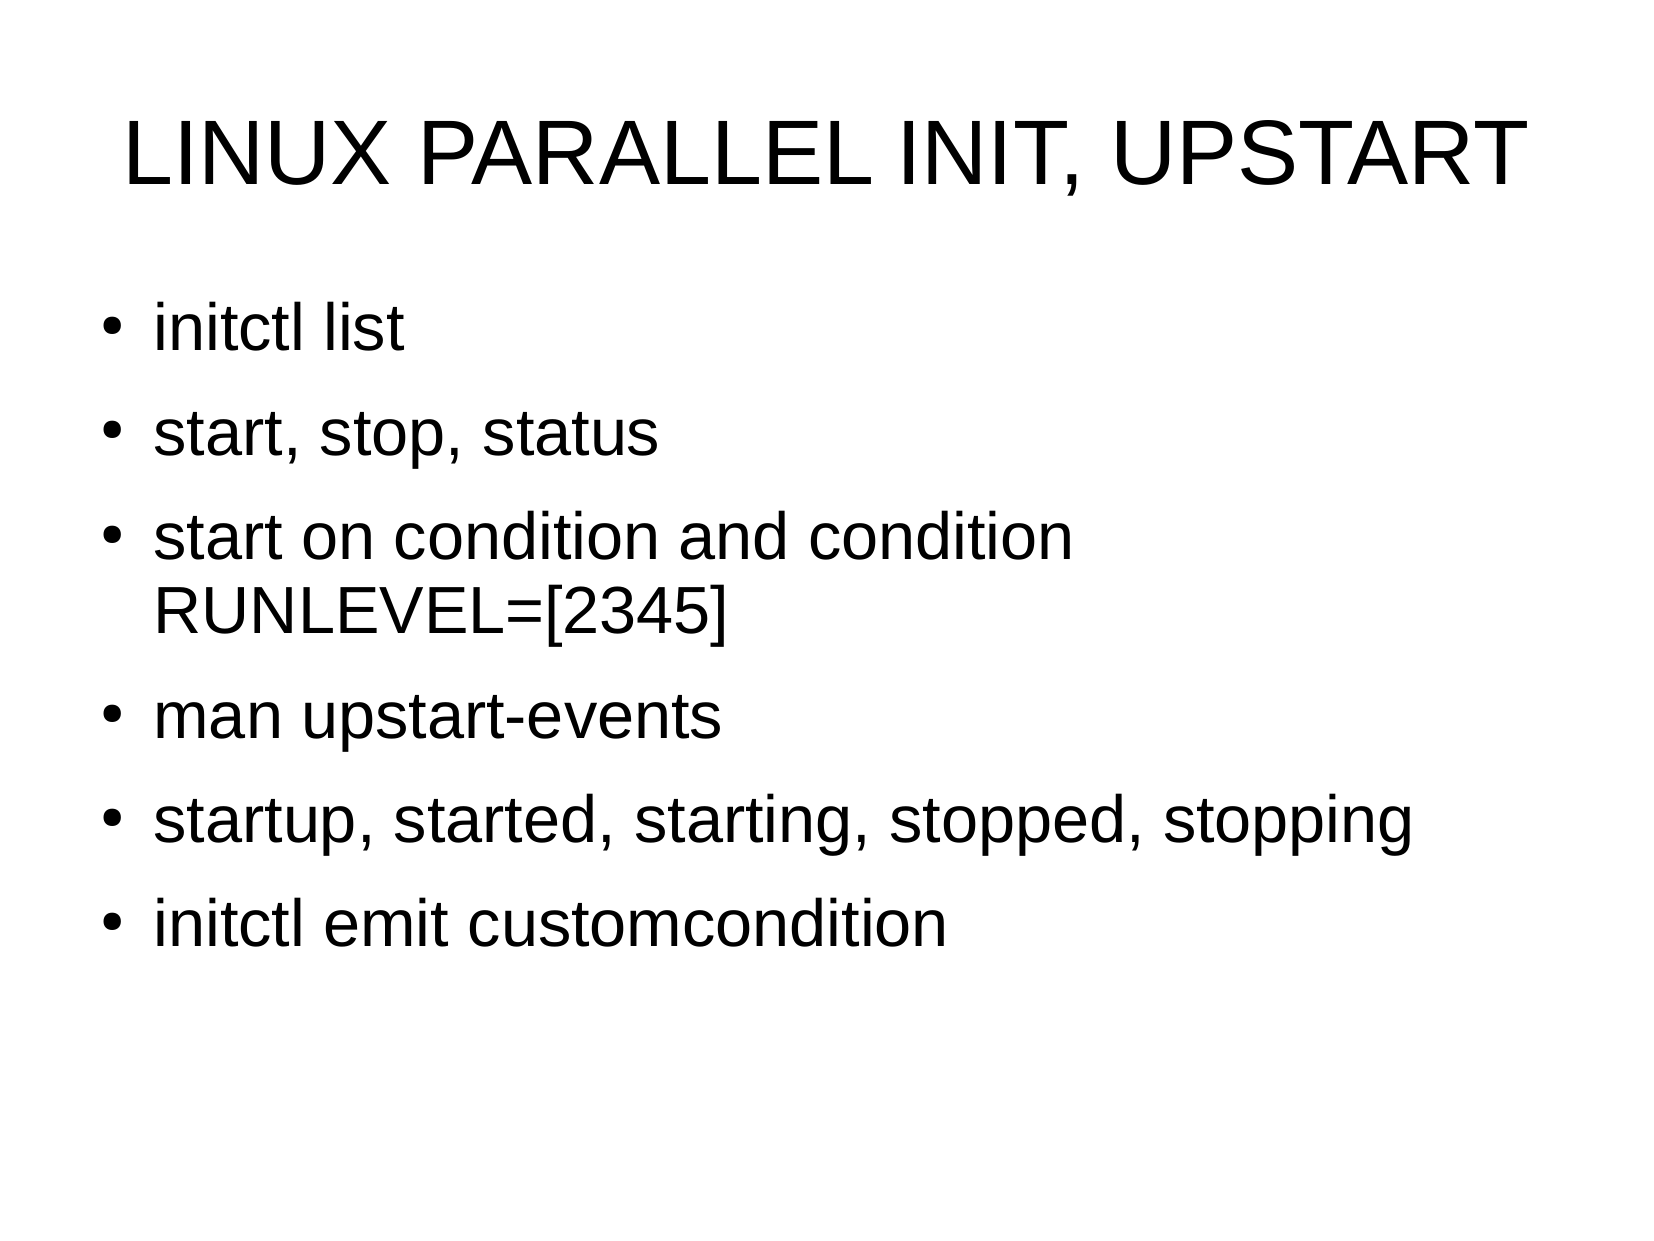

# LINUX PARALLEL INIT, UPSTART
initctl list
start, stop, status
start on condition and condition RUNLEVEL=[2345]
man upstart-events
startup, started, starting, stopped, stopping
initctl emit customcondition